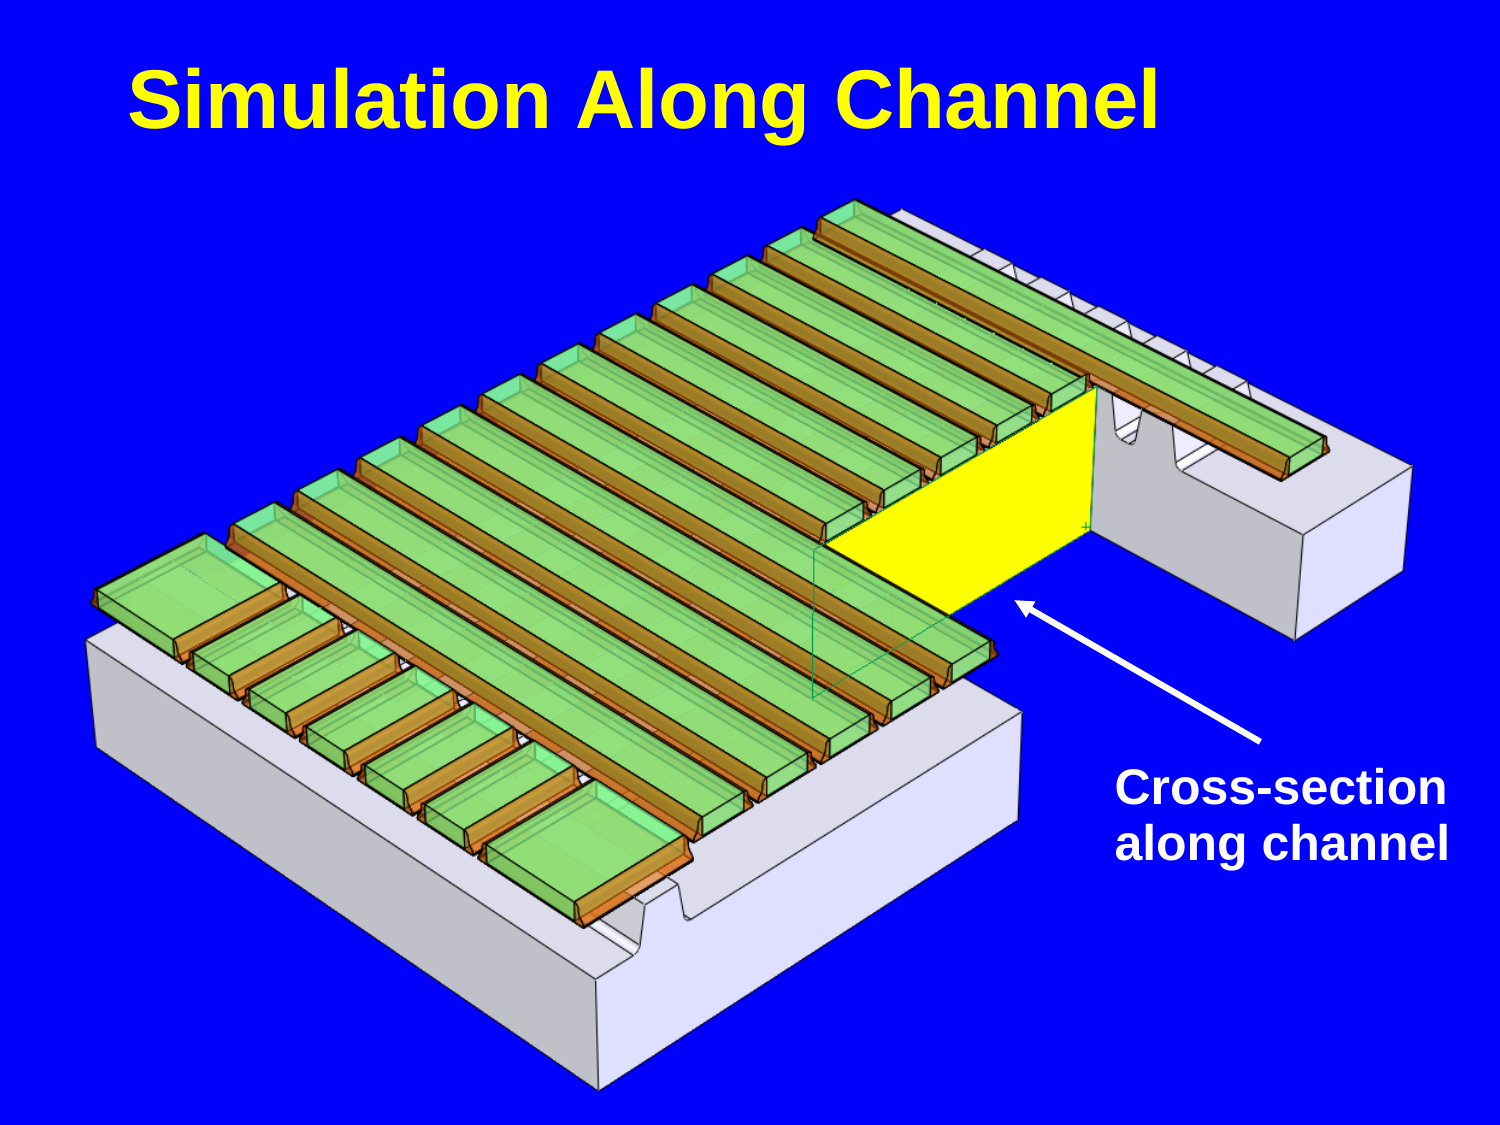

# Simulation Along Channel
Cross-section along channel